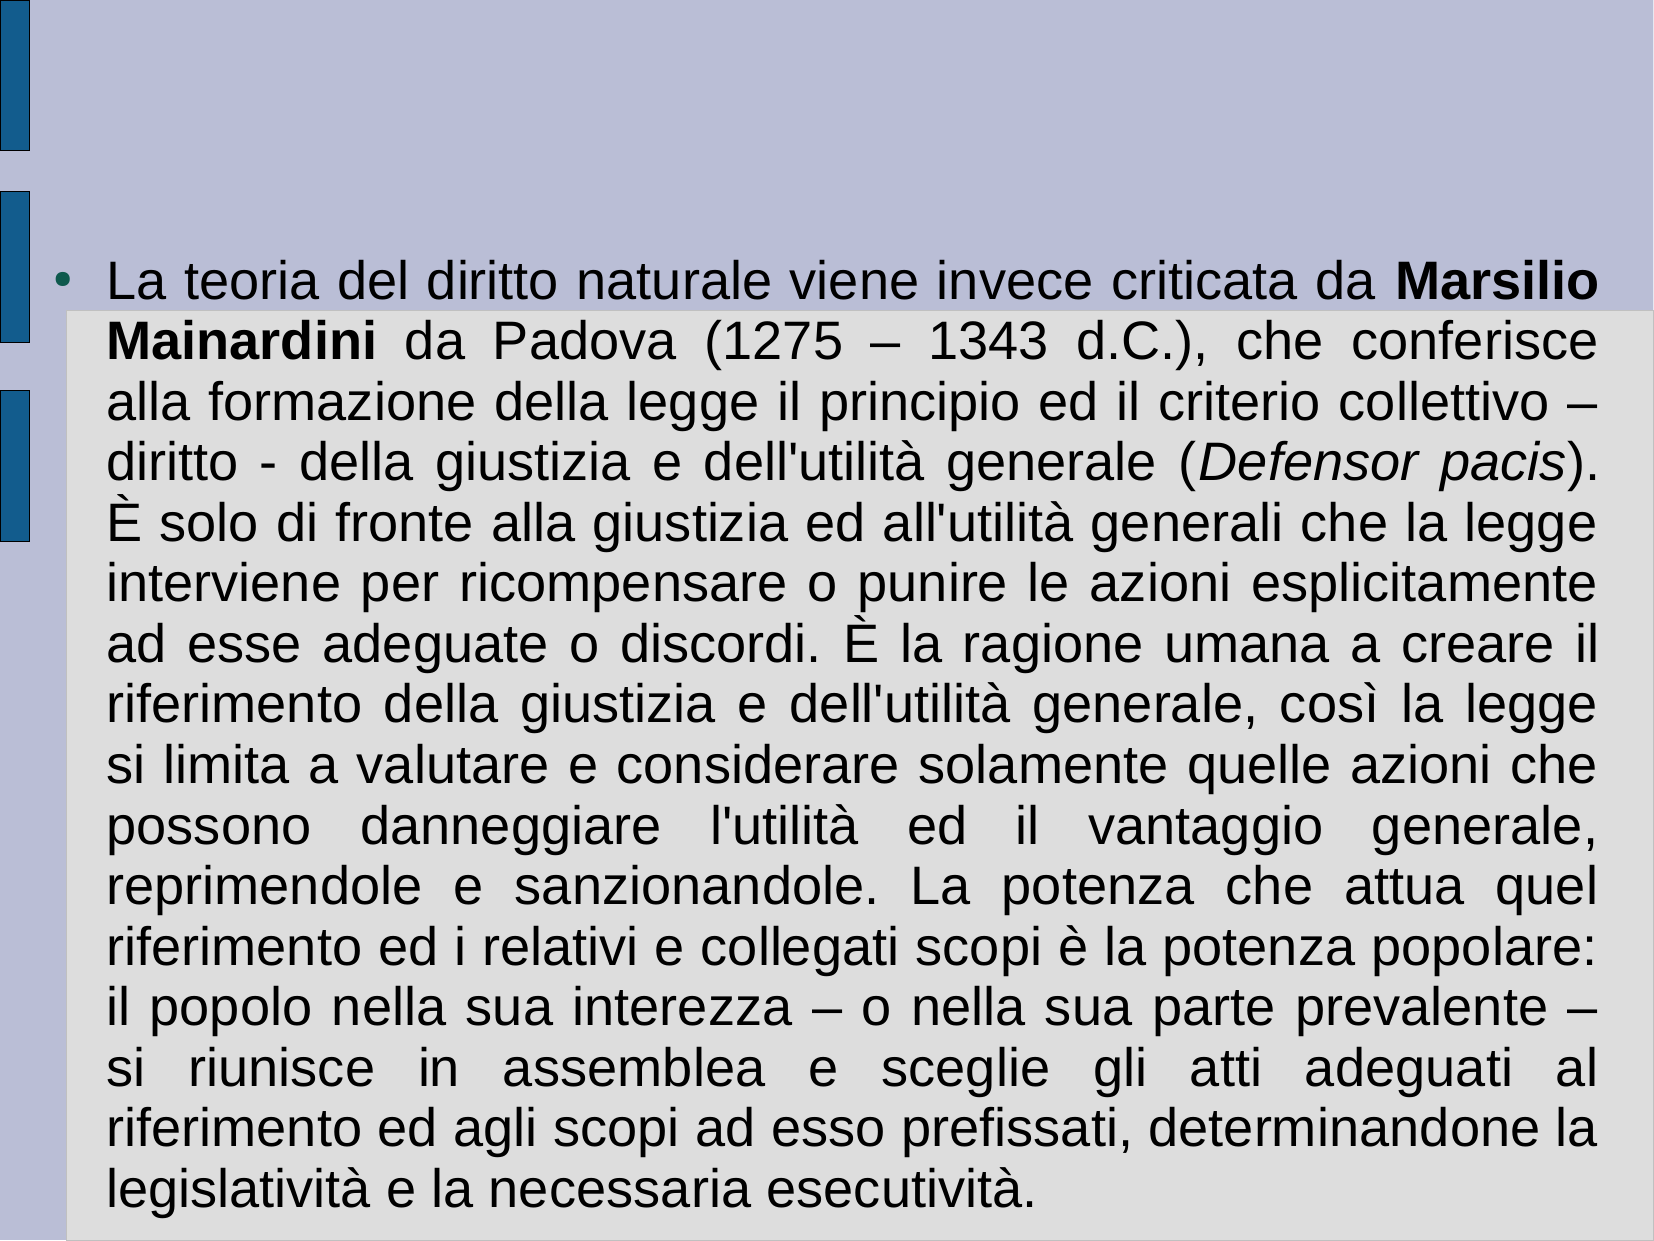

#
La teoria del diritto naturale viene invece criticata da Marsilio Mainardini da Padova (1275 – 1343 d.C.), che conferisce alla formazione della legge il principio ed il criterio collettivo – diritto - della giustizia e dell'utilità generale (Defensor pacis). È solo di fronte alla giustizia ed all'utilità generali che la legge interviene per ricompensare o punire le azioni esplicitamente ad esse adeguate o discordi. È la ragione umana a creare il riferimento della giustizia e dell'utilità generale, così la legge si limita a valutare e considerare solamente quelle azioni che possono danneggiare l'utilità ed il vantaggio generale, reprimendole e sanzionandole. La potenza che attua quel riferimento ed i relativi e collegati scopi è la potenza popolare: il popolo nella sua interezza – o nella sua parte prevalente – si riunisce in assemblea e sceglie gli atti adeguati al riferimento ed agli scopi ad esso prefissati, determinandone la legislatività e la necessaria esecutività.